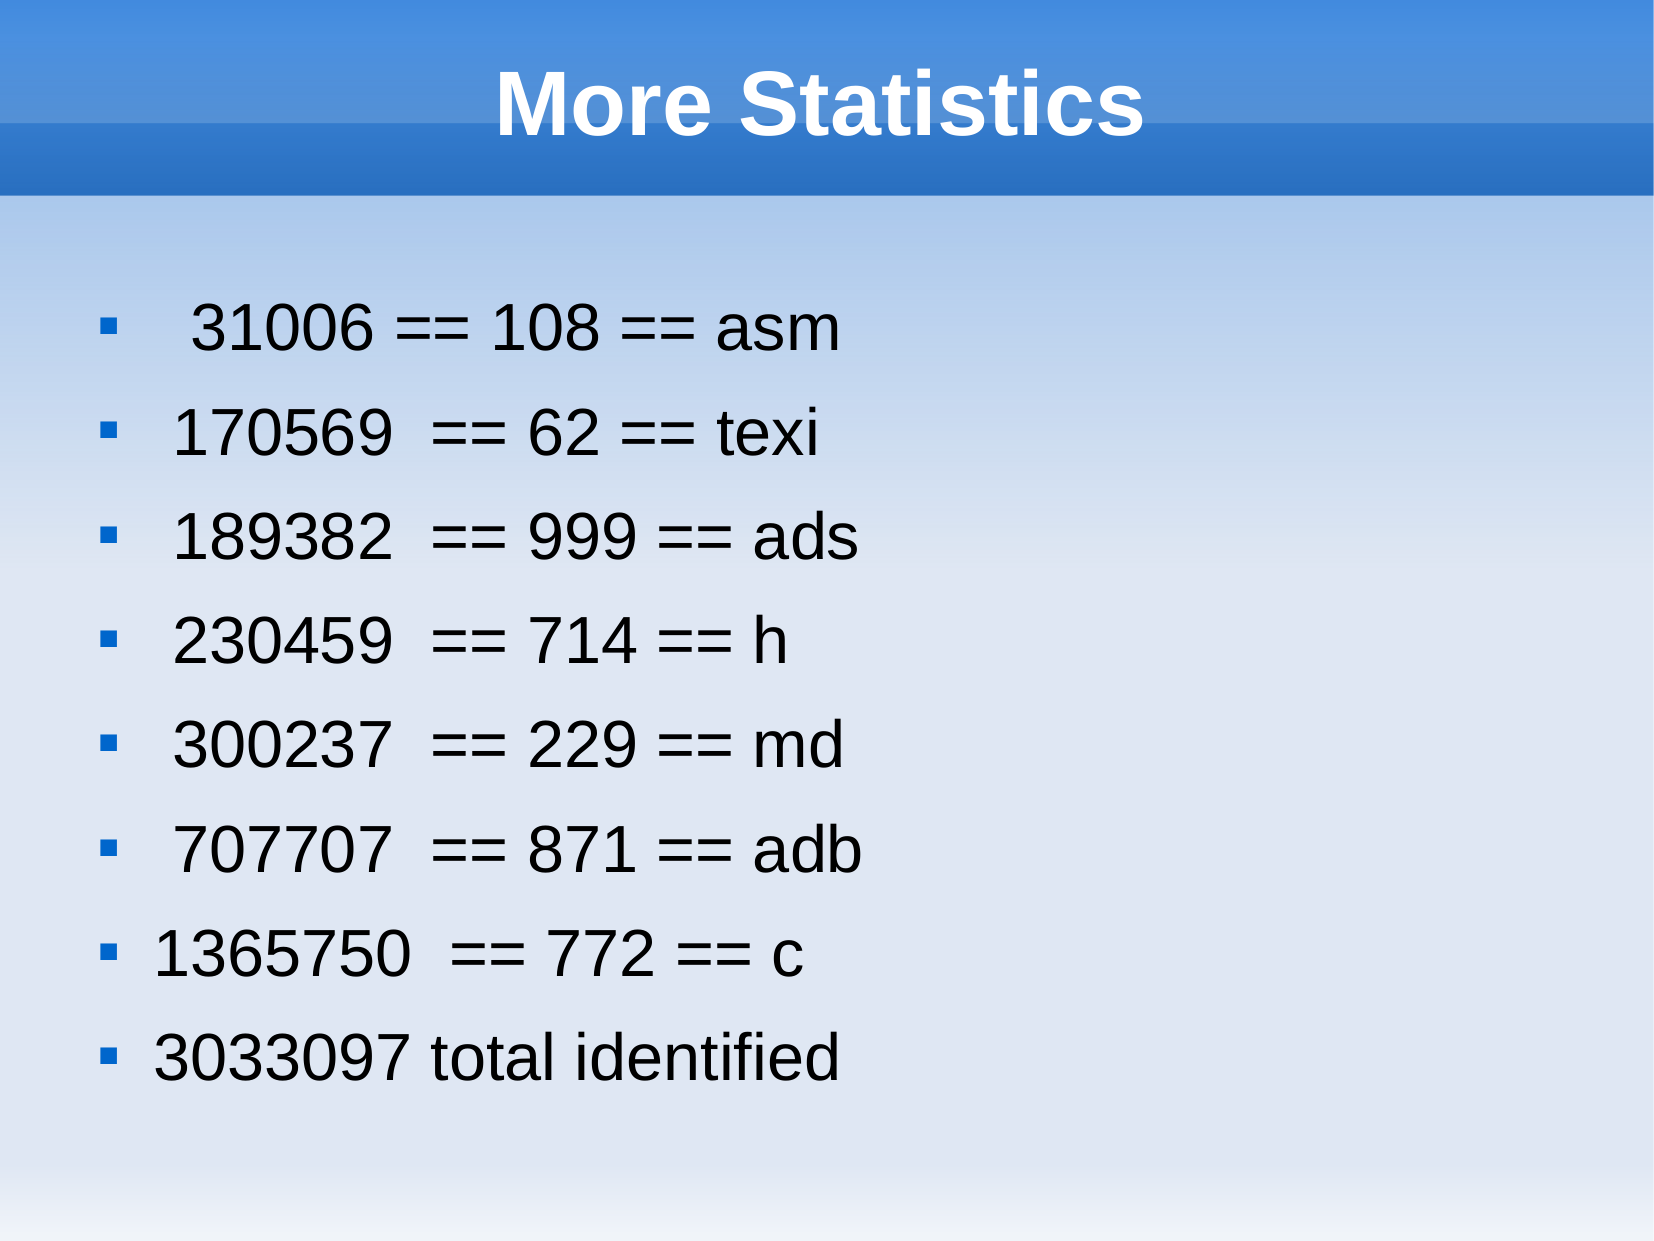

# More Statistics
 31006 == 108 == asm
 170569 == 62 == texi
 189382 == 999 == ads
 230459 == 714 == h
 300237 == 229 == md
 707707 == 871 == adb
1365750 == 772 == c
3033097 total identified